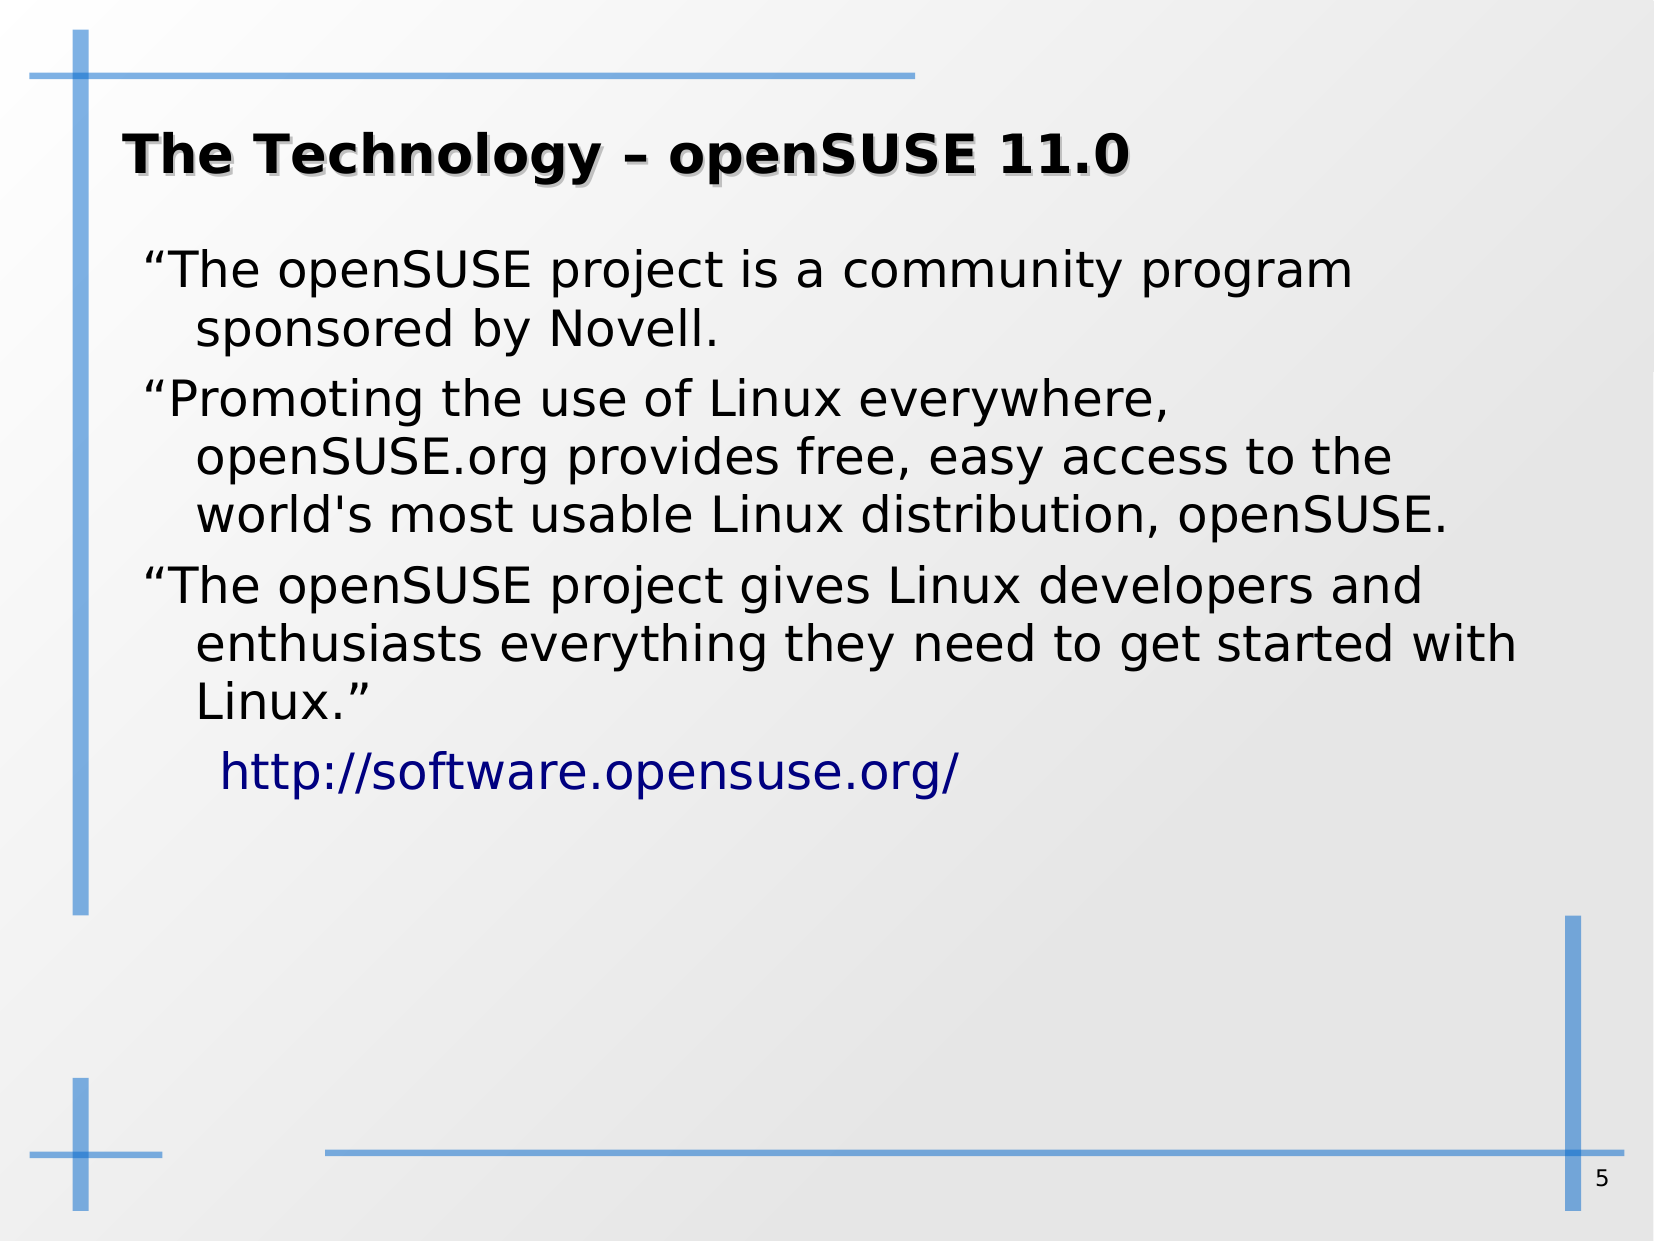

# The Technology – openSUSE 11.0
“The openSUSE project is a community program sponsored by Novell.
“Promoting the use of Linux everywhere, openSUSE.org provides free, easy access to the world's most usable Linux distribution, openSUSE.
“The openSUSE project gives Linux developers and enthusiasts everything they need to get started with Linux.”
http://software.opensuse.org/